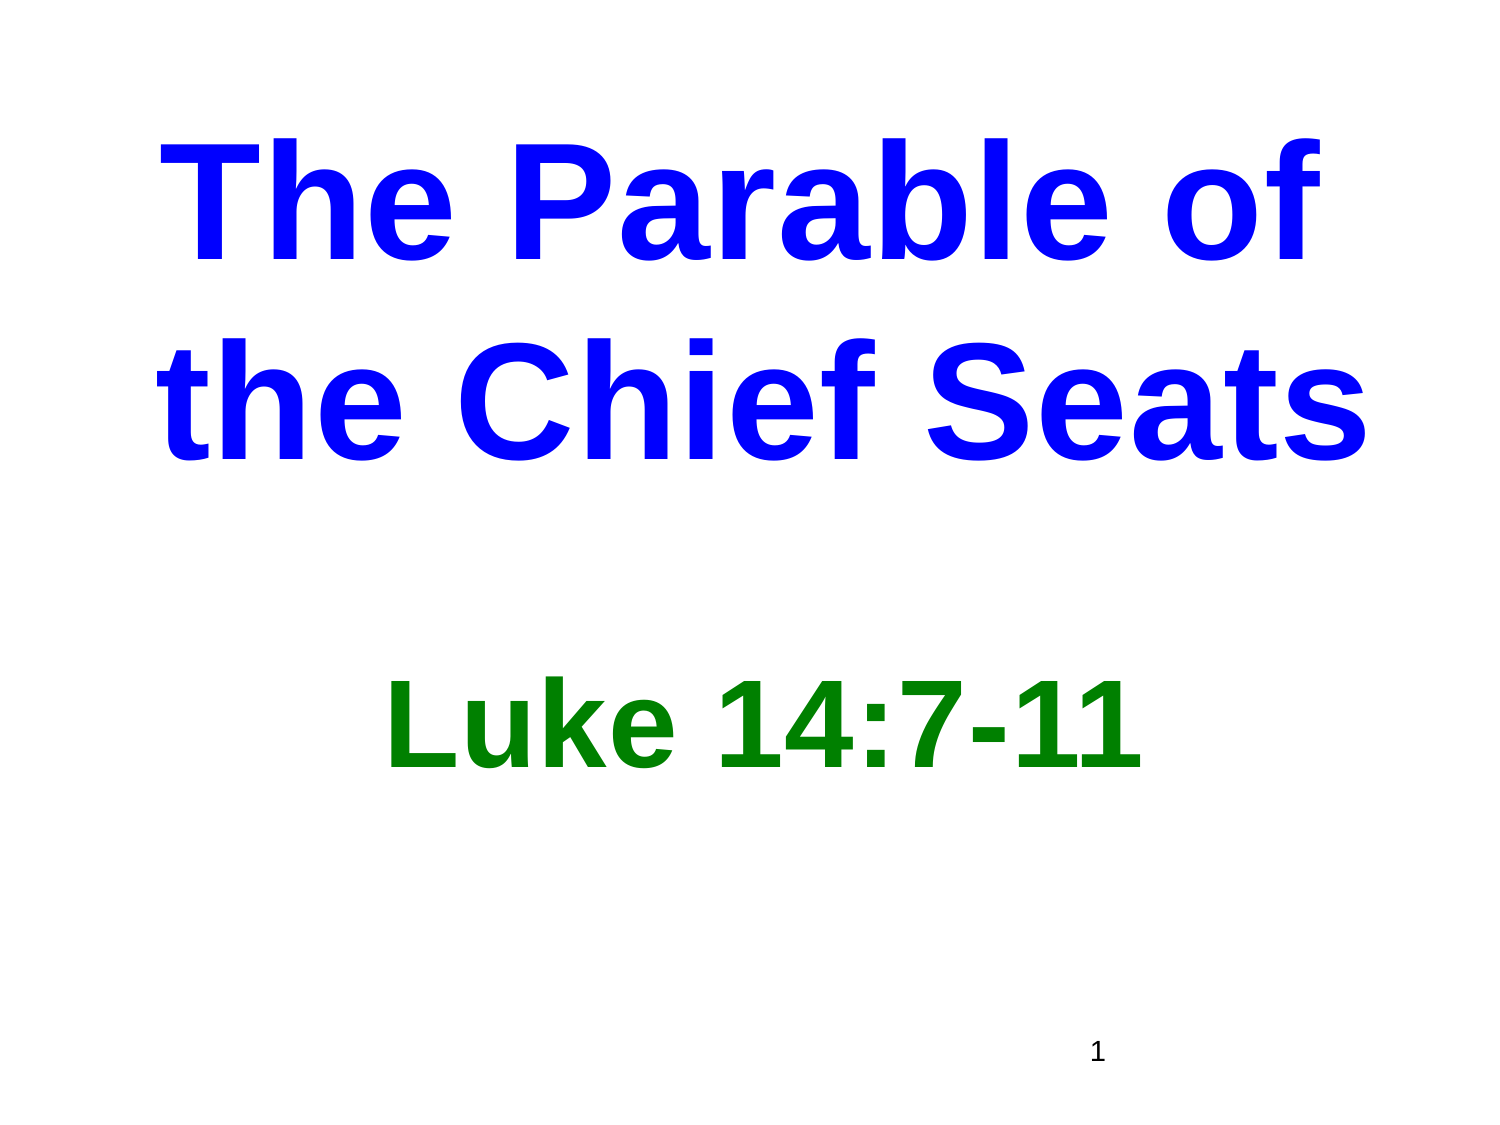

# The Parable of the Chief Seats Luke 14:7-11